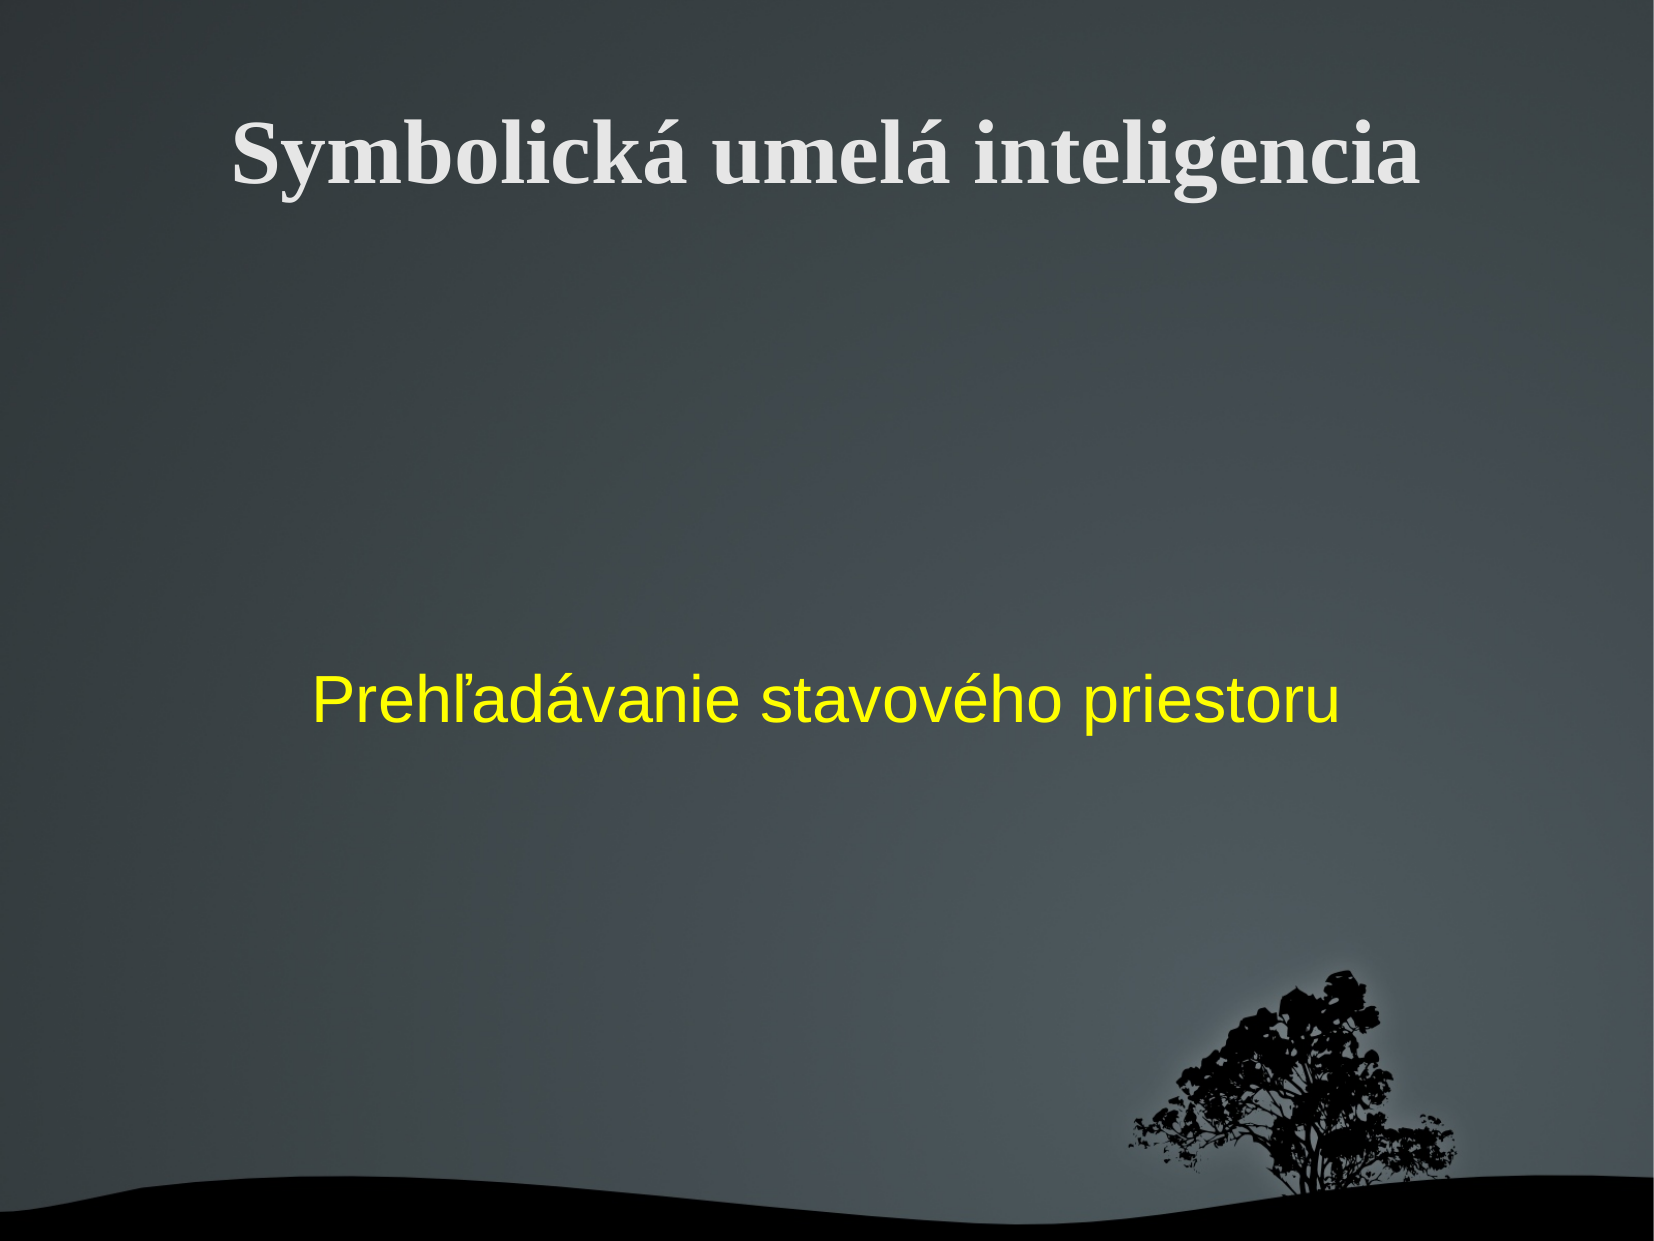

# Symbolická umelá inteligencia
Prehľadávanie stavového priestoru